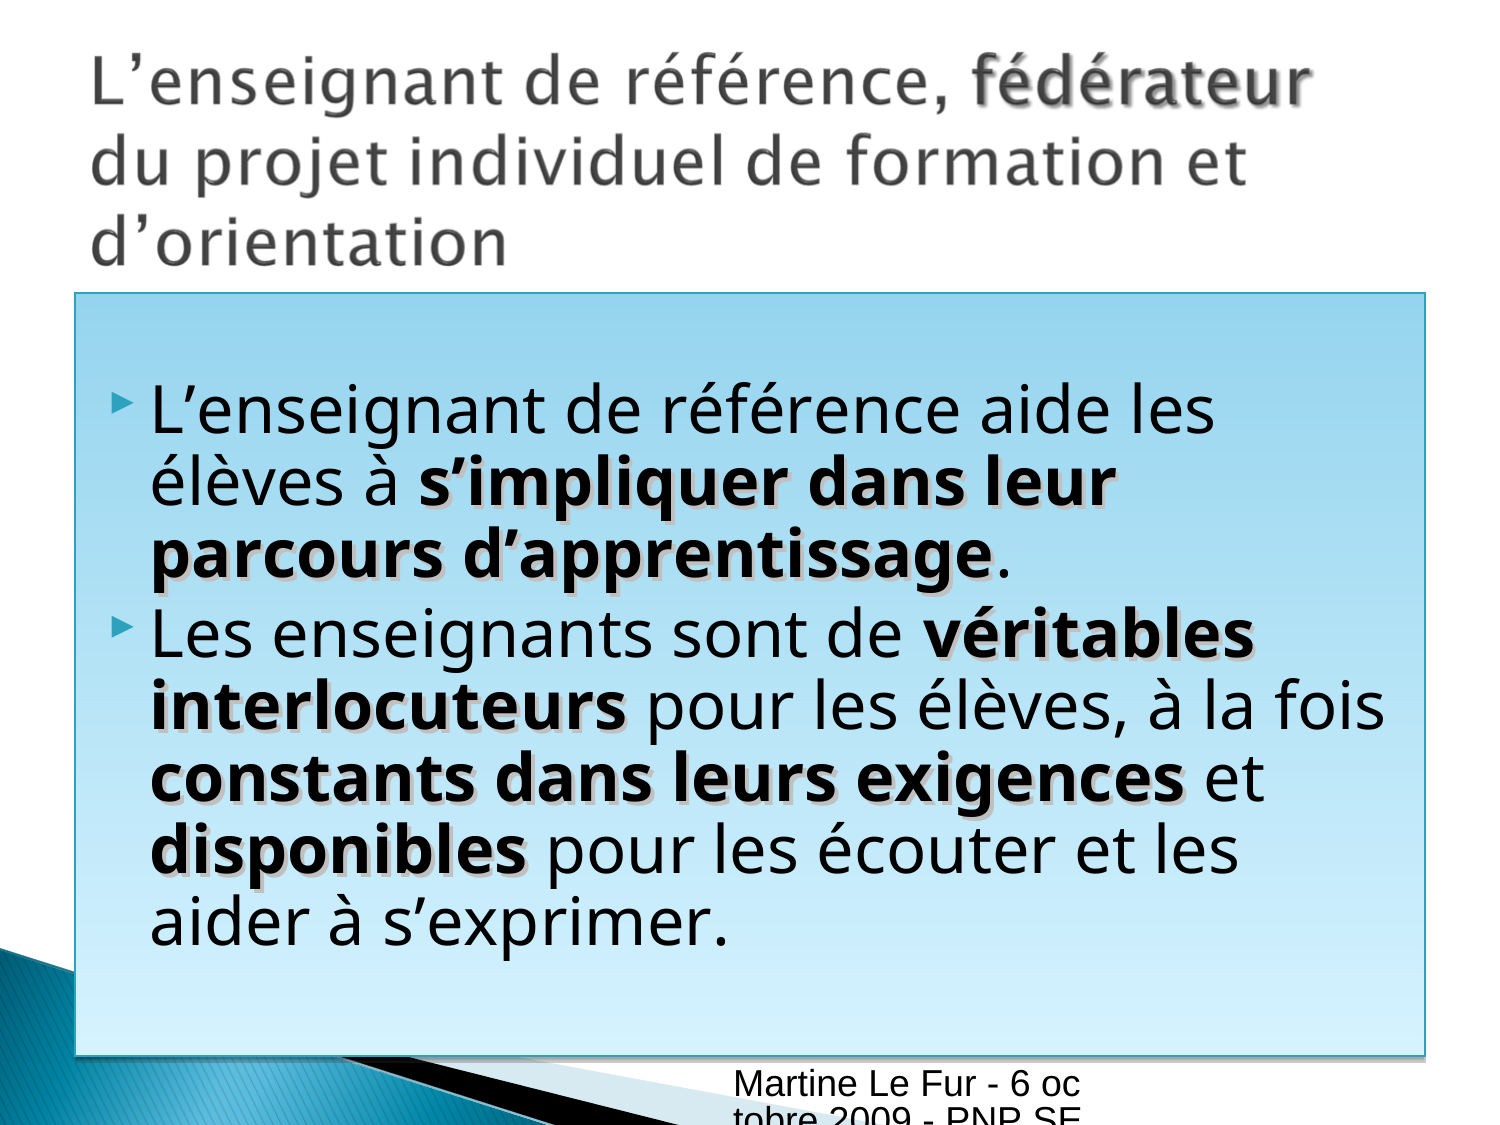

# L’enseignant de référence aide les élèves à s’impliquer dans leur parcours d’apprentissage.
Les enseignants sont de véritables interlocuteurs pour les élèves, à la fois constants dans leurs exigences et disponibles pour les écouter et les aider à s’exprimer.
Martine Le Fur - 6 octobre 2009 - PNP SEGPA